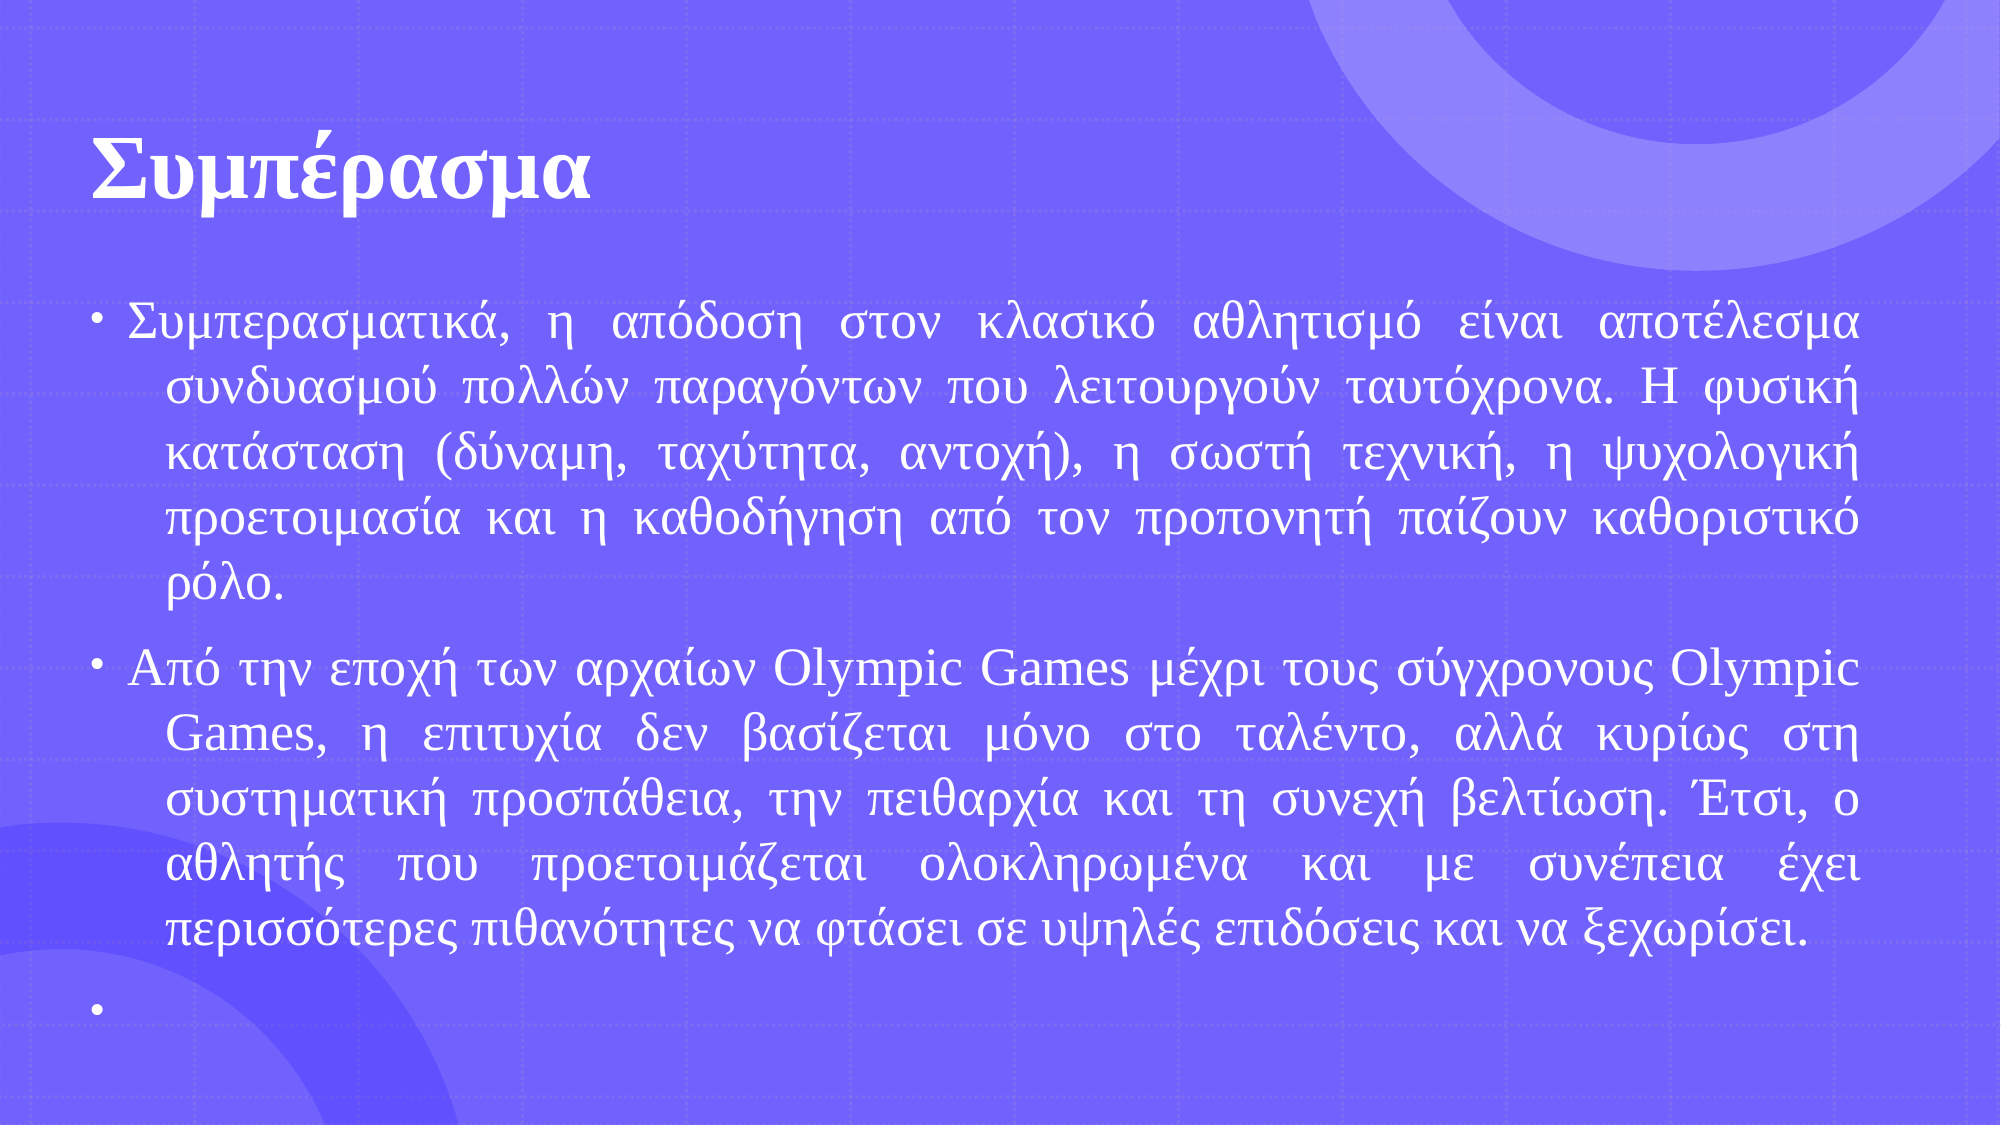

# Συμπέρασμα
Συμπερασματικά, η απόδοση στον κλασικό αθλητισμό είναι αποτέλεσμα συνδυασμού πολλών παραγόντων που λειτουργούν ταυτόχρονα. Η φυσική κατάσταση (δύναμη, ταχύτητα, αντοχή), η σωστή τεχνική, η ψυχολογική προετοιμασία και η καθοδήγηση από τον προπονητή παίζουν καθοριστικό ρόλο.
Από την εποχή των αρχαίων Olympic Games μέχρι τους σύγχρονους Olympic Games, η επιτυχία δεν βασίζεται μόνο στο ταλέντο, αλλά κυρίως στη συστηματική προσπάθεια, την πειθαρχία και τη συνεχή βελτίωση. Έτσι, ο αθλητής που προετοιμάζεται ολοκληρωμένα και με συνέπεια έχει περισσότερες πιθανότητες να φτάσει σε υψηλές επιδόσεις και να ξεχωρίσει.